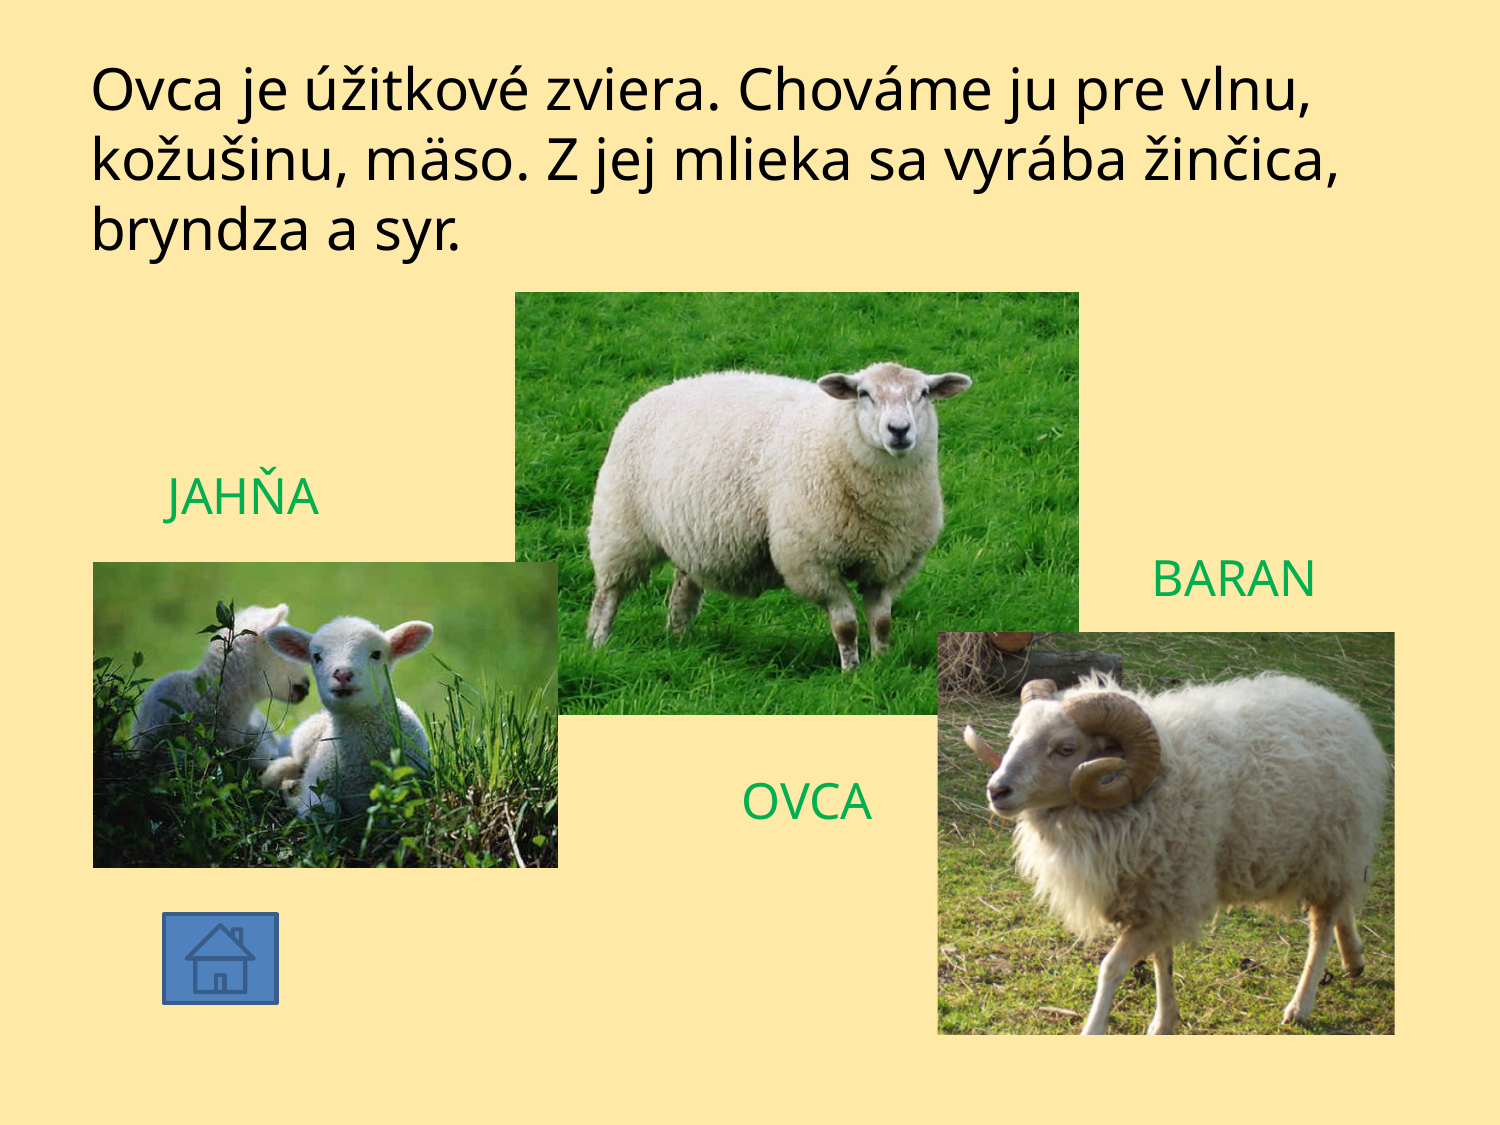

# Ovca je úžitkové zviera. Chováme ju pre vlnu, kožušinu, mäso. Z jej mlieka sa vyrába žinčica, bryndza a syr.
JAHŇA
BARAN
OVCA